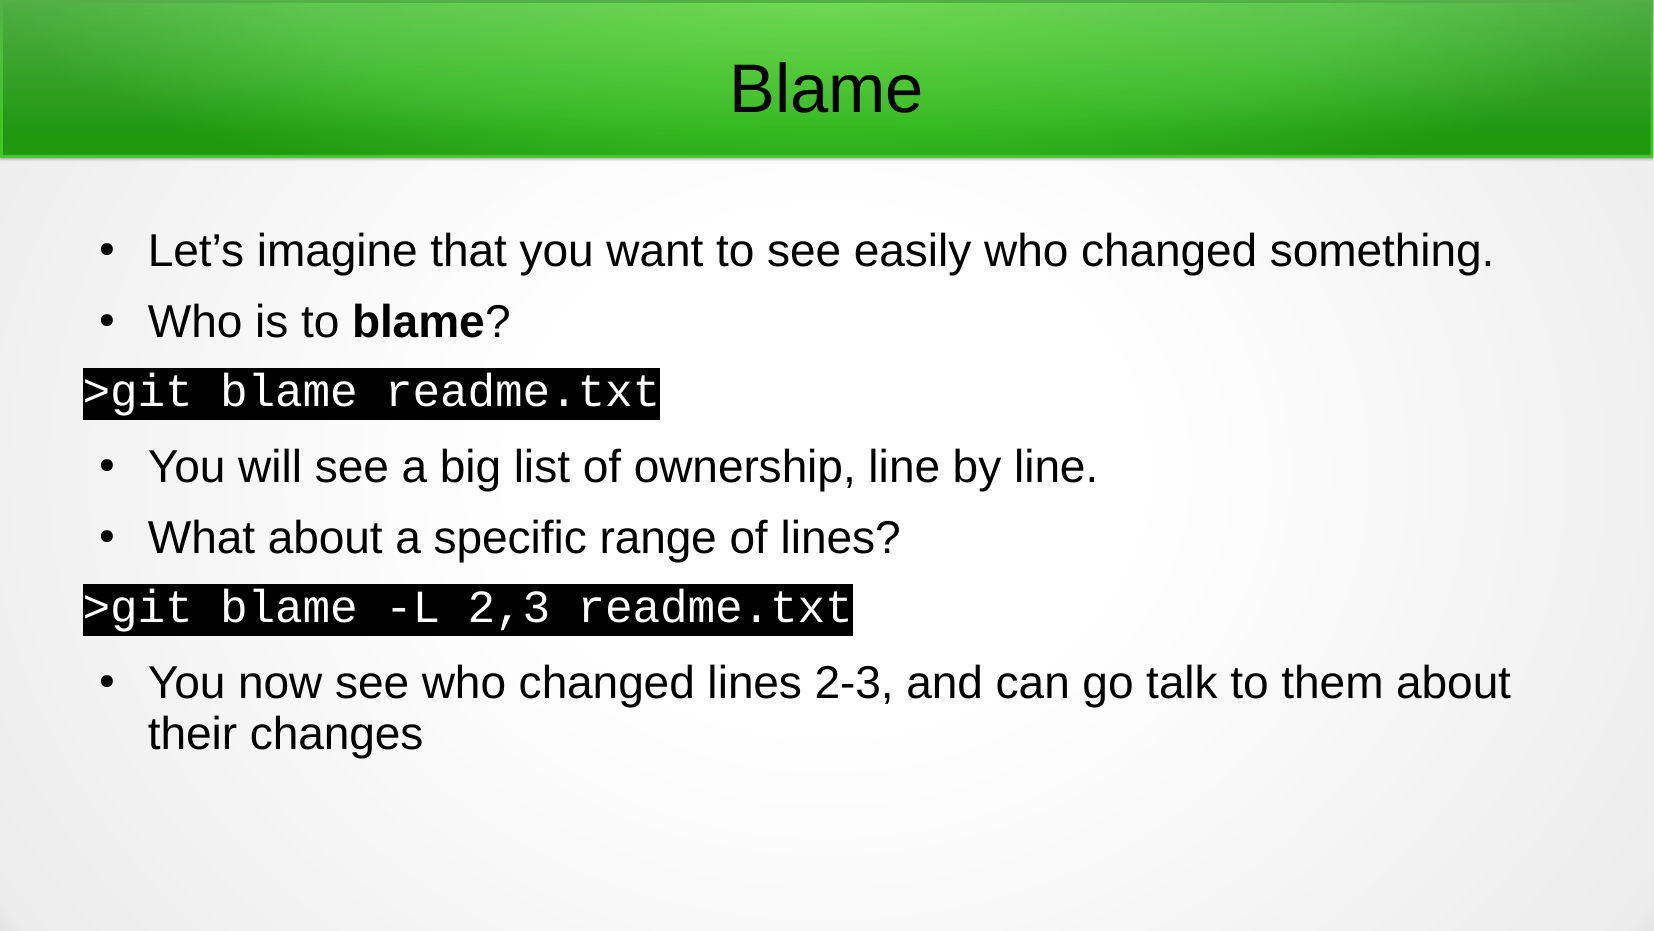

# Blame
Let’s imagine that you want to see easily who changed something.
Who is to blame?
>git blame readme.txt
You will see a big list of ownership, line by line.
What about a specific range of lines?
>git blame -L 2,3 readme.txt
You now see who changed lines 2-3, and can go talk to them about their changes